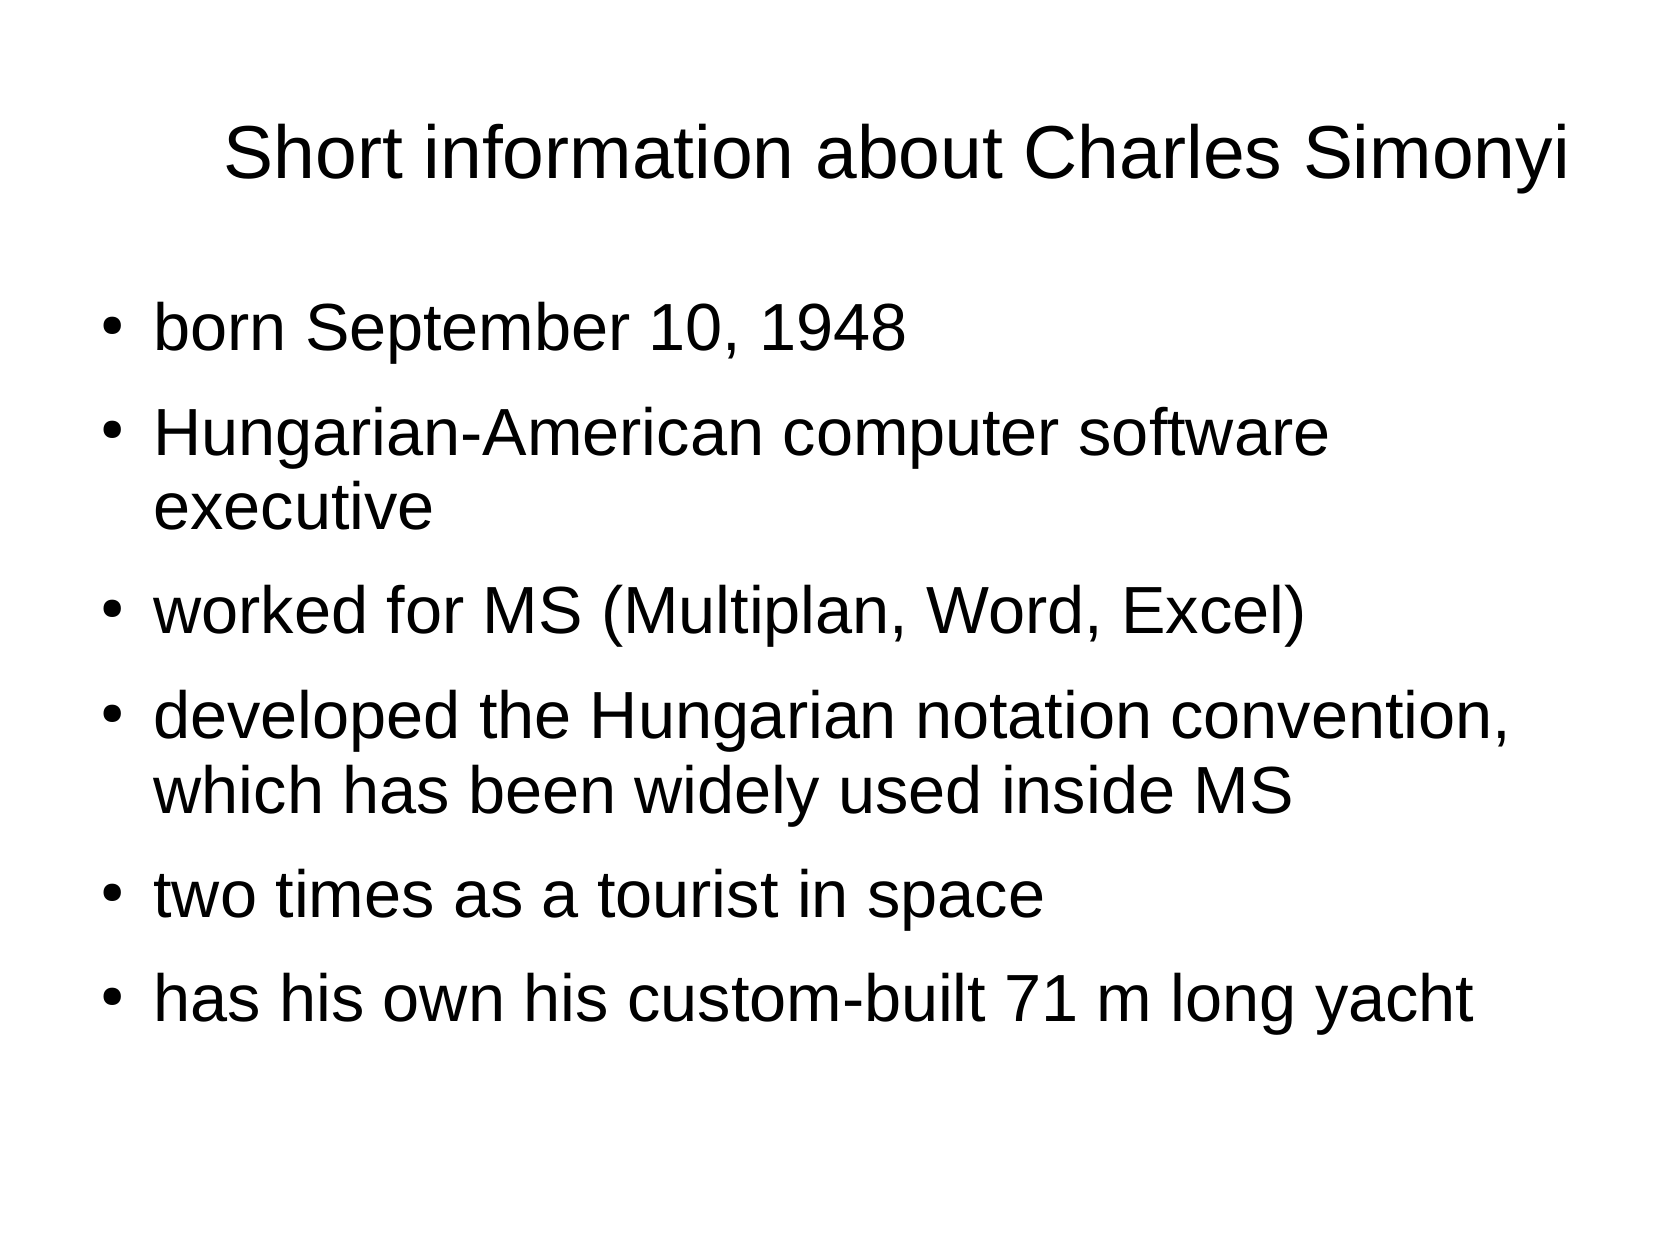

# Short information about Charles Simonyi
born September 10, 1948
Hungarian-American computer software executive
worked for MS (Multiplan, Word, Excel)
developed the Hungarian notation convention, which has been widely used inside MS
two times as a tourist in space
has his own his custom-built 71 m long yacht